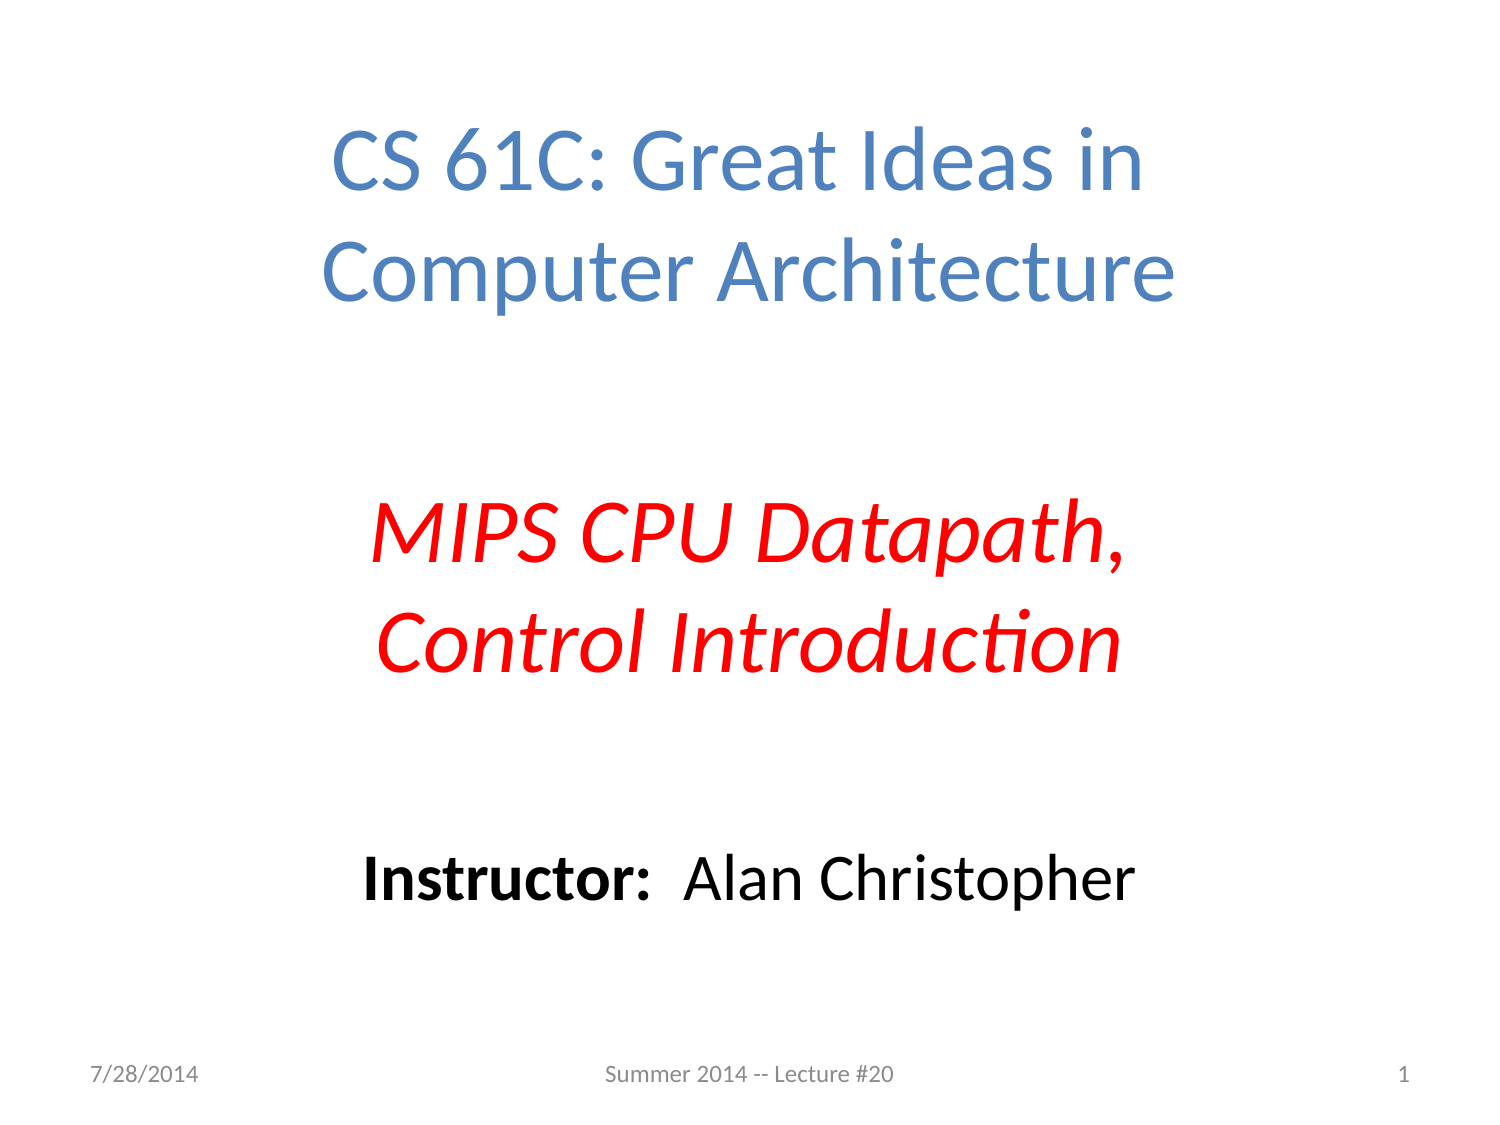

CS 61C: Great Ideas in
Computer Architecture
MIPS CPU Datapath,
Control Introduction
# Instructor: Alan Christopher
7/28/2014
Summer 2014 -- Lecture #20
1